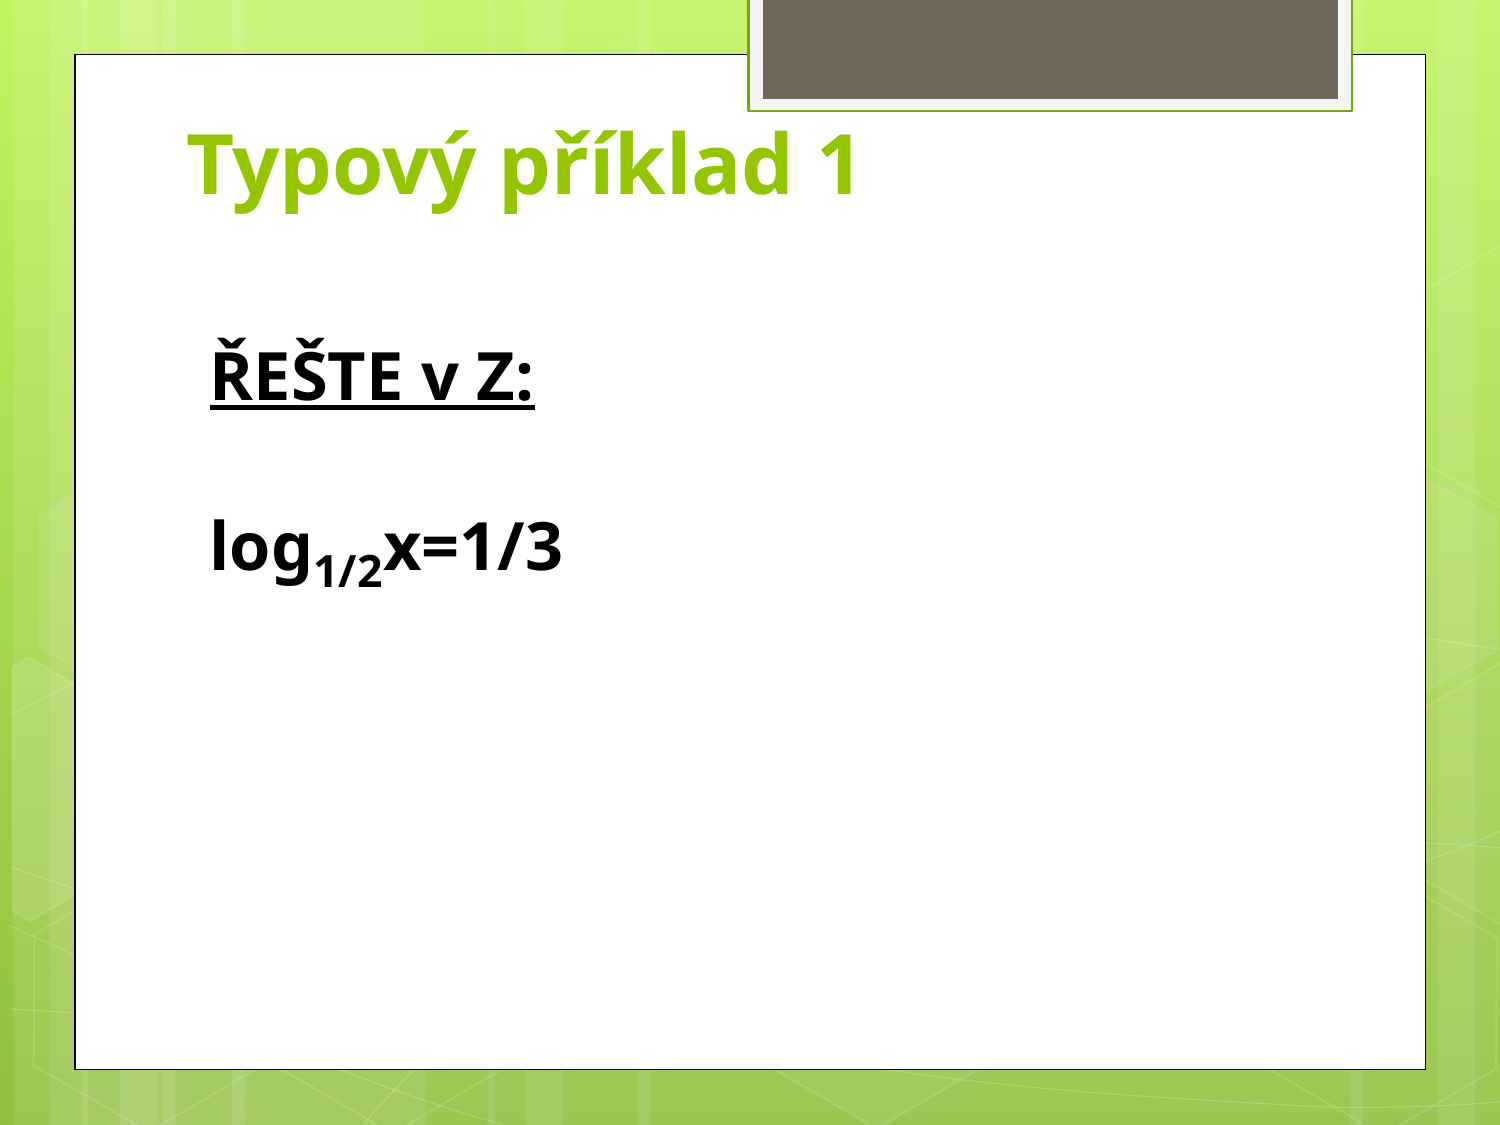

# Typový příklad 1
ŘEŠTE v Z:
log1/2x=1/3